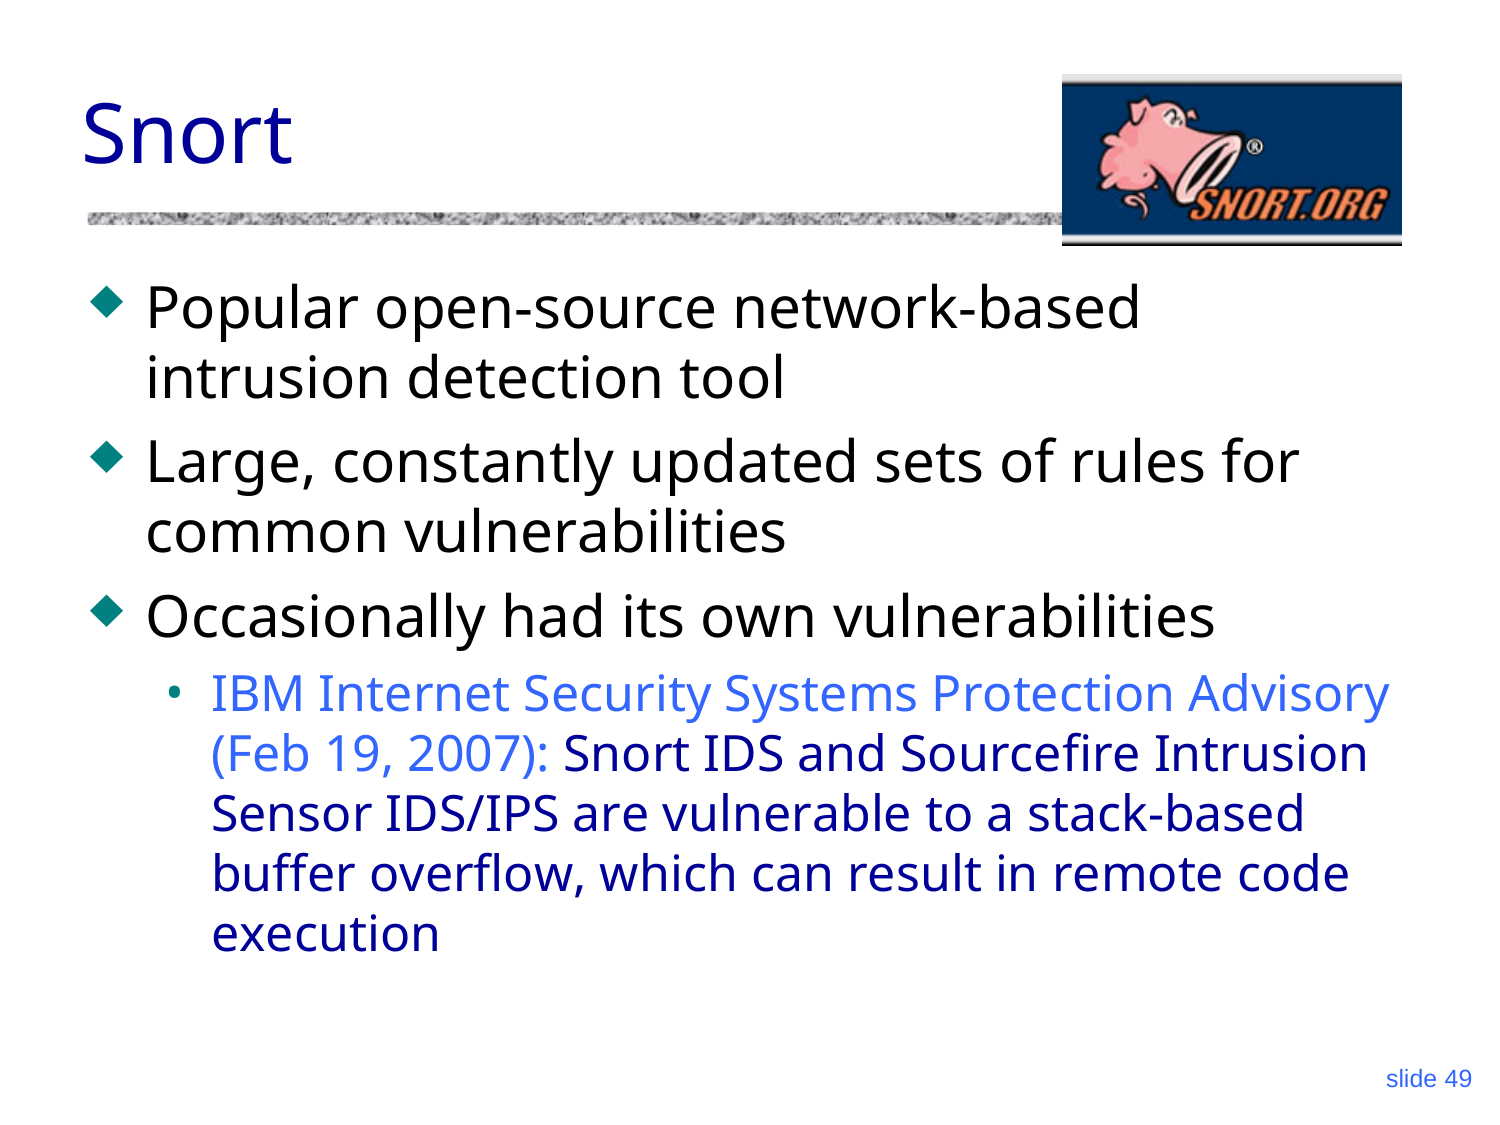

Snort
Popular open-source network-based intrusion detection tool
Large, constantly updated sets of rules for common vulnerabilities
Occasionally had its own vulnerabilities
IBM Internet Security Systems Protection Advisory (Feb 19, 2007): Snort IDS and Sourcefire Intrusion Sensor IDS/IPS are vulnerable to a stack-based buffer overflow, which can result in remote code execution
slide